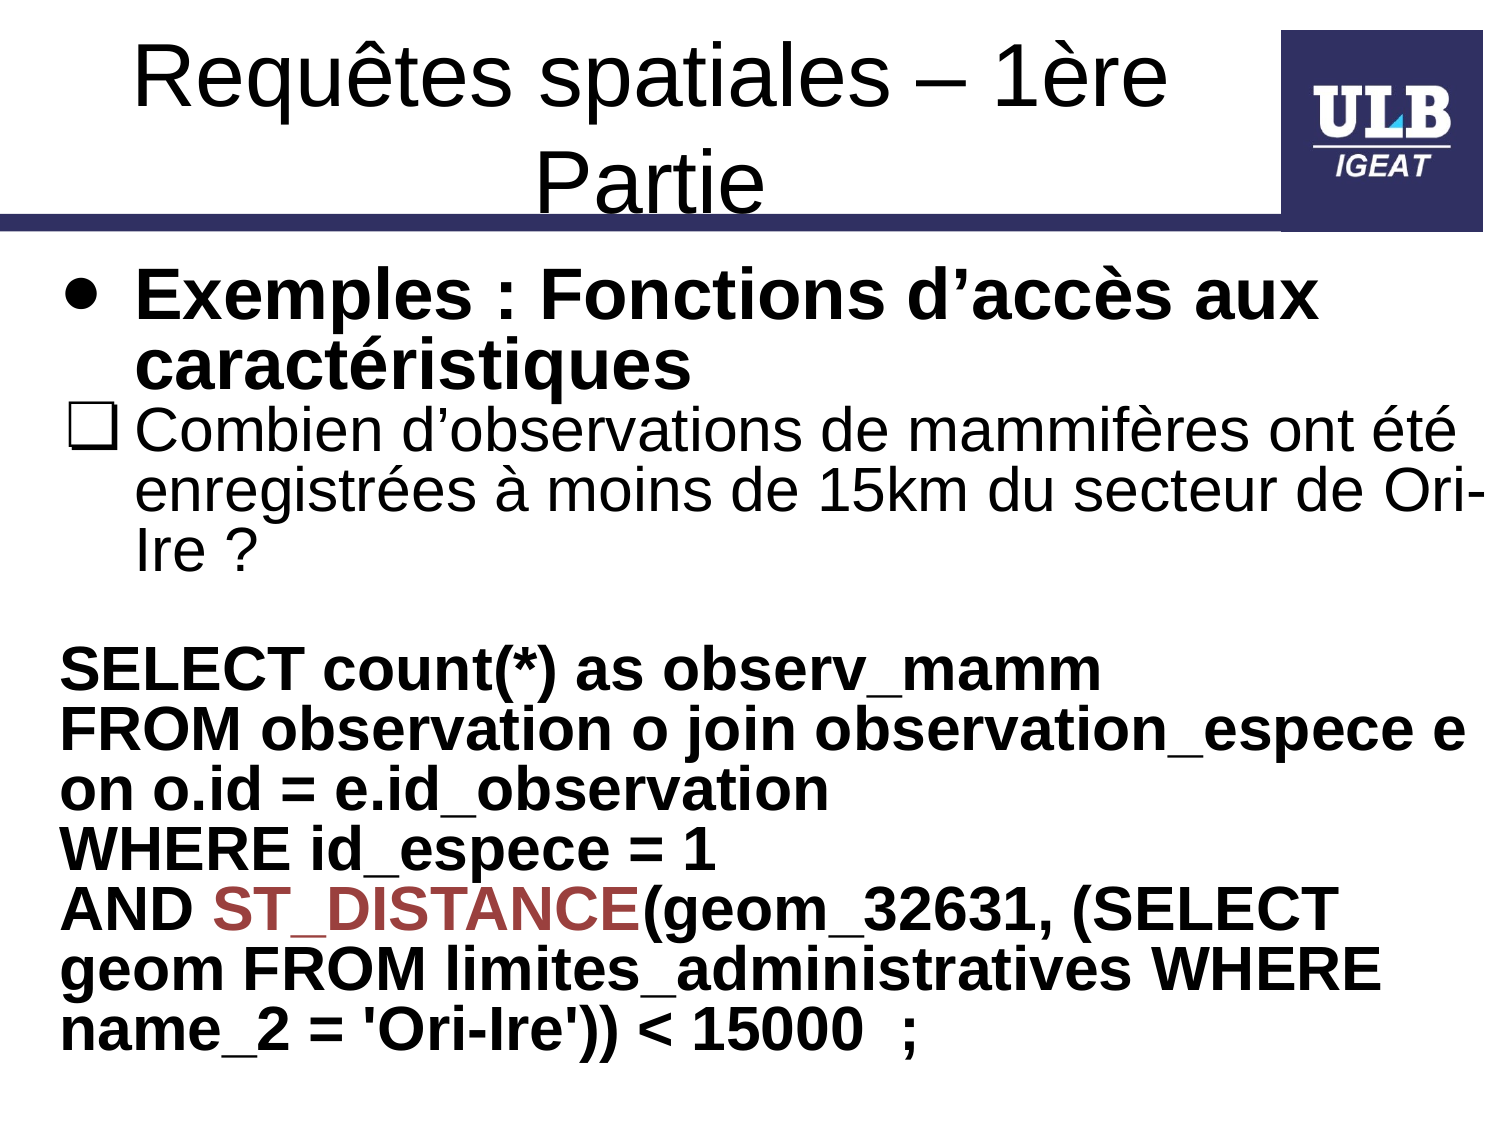

# Requêtes spatiales – 1ère Partie
Exemples : Fonctions d’accès aux caractéristiques
Combien d’observations de mammifères ont été enregistrées à moins de 15km du secteur de ﻿Ori-Ire ?
SELECT count(*) as observ_mamm
FROM observation o join observation_espece e on o.id = e.id_observation
WHERE id_espece = 1
AND ST_DISTANCE(geom_32631, (SELECT geom FROM limites_administratives WHERE name_2 = 'Ori-Ire')) < 15000 ;